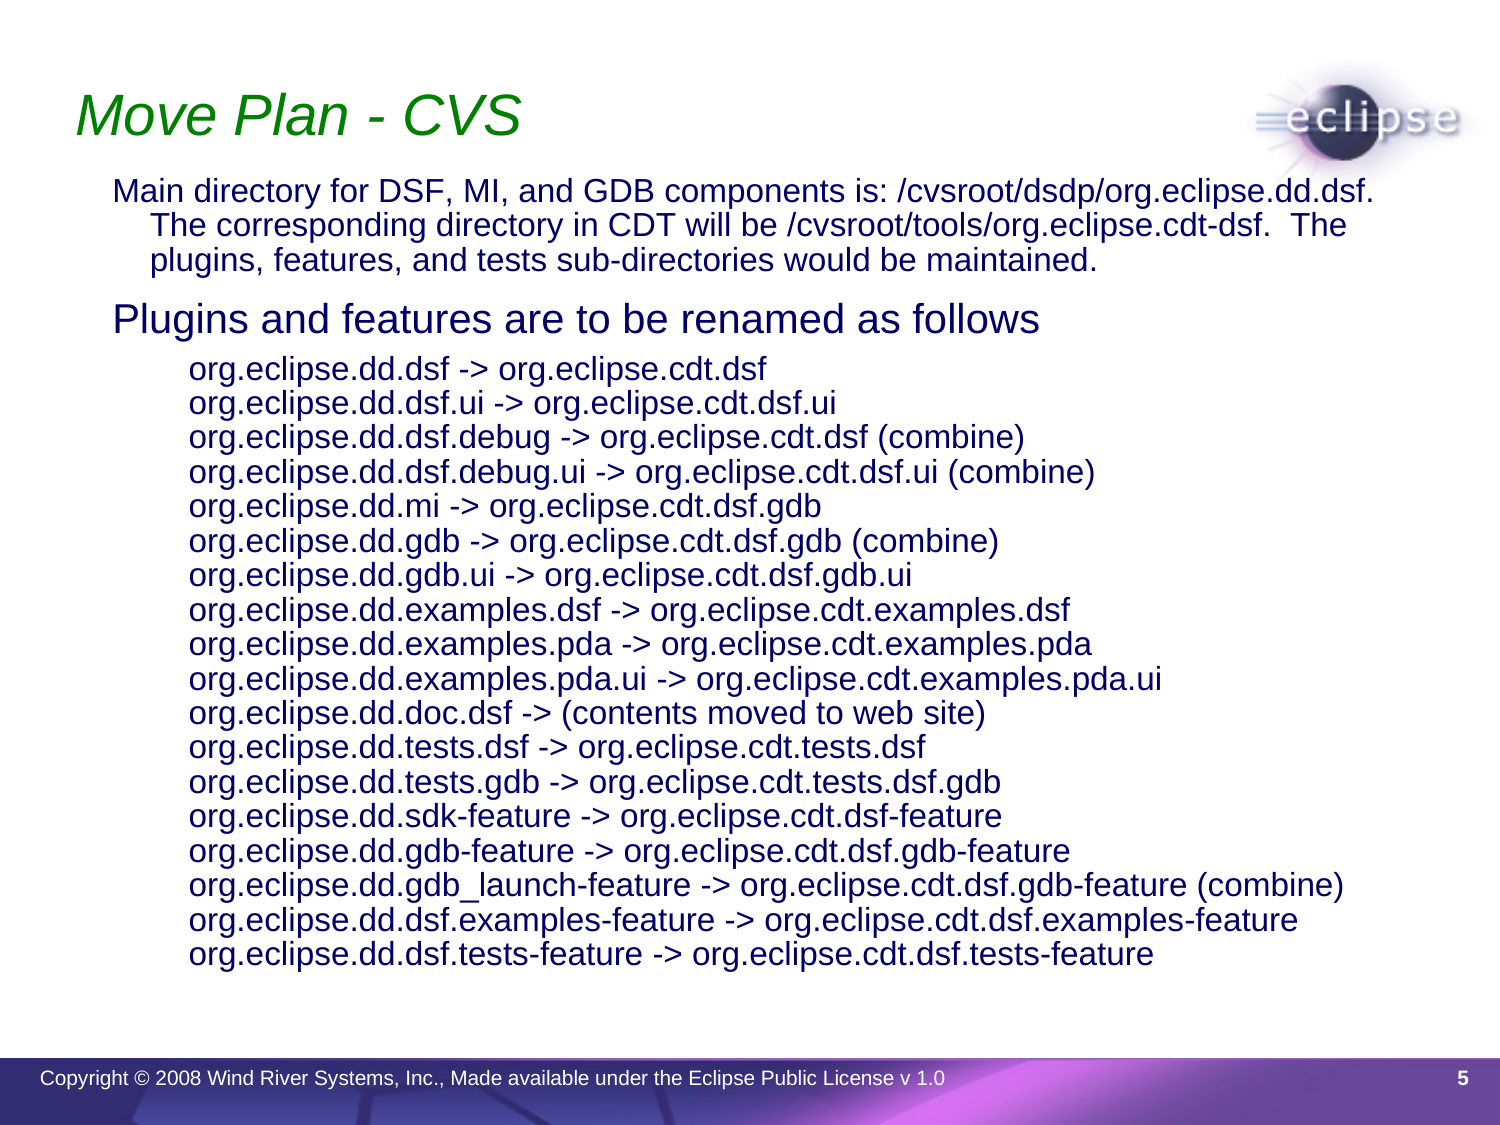

# Move Plan - CVS
Main directory for DSF, MI, and GDB components is: /cvsroot/dsdp/org.eclipse.dd.dsf. The corresponding directory in CDT will be /cvsroot/tools/org.eclipse.cdt-dsf. The plugins, features, and tests sub-directories would be maintained.
Plugins and features are to be renamed as follows
org.eclipse.dd.dsf -> org.eclipse.cdt.dsf
org.eclipse.dd.dsf.ui -> org.eclipse.cdt.dsf.ui
org.eclipse.dd.dsf.debug -> org.eclipse.cdt.dsf (combine)
org.eclipse.dd.dsf.debug.ui -> org.eclipse.cdt.dsf.ui (combine)
org.eclipse.dd.mi -> org.eclipse.cdt.dsf.gdb
org.eclipse.dd.gdb -> org.eclipse.cdt.dsf.gdb (combine)
org.eclipse.dd.gdb.ui -> org.eclipse.cdt.dsf.gdb.ui
org.eclipse.dd.examples.dsf -> org.eclipse.cdt.examples.dsf
org.eclipse.dd.examples.pda -> org.eclipse.cdt.examples.pda
org.eclipse.dd.examples.pda.ui -> org.eclipse.cdt.examples.pda.ui
org.eclipse.dd.doc.dsf -> (contents moved to web site)
org.eclipse.dd.tests.dsf -> org.eclipse.cdt.tests.dsf
org.eclipse.dd.tests.gdb -> org.eclipse.cdt.tests.dsf.gdb
org.eclipse.dd.sdk-feature -> org.eclipse.cdt.dsf-feature
org.eclipse.dd.gdb-feature -> org.eclipse.cdt.dsf.gdb-feature
org.eclipse.dd.gdb_launch-feature -> org.eclipse.cdt.dsf.gdb-feature (combine)
org.eclipse.dd.dsf.examples-feature -> org.eclipse.cdt.dsf.examples-feature
org.eclipse.dd.dsf.tests-feature -> org.eclipse.cdt.dsf.tests-feature
5